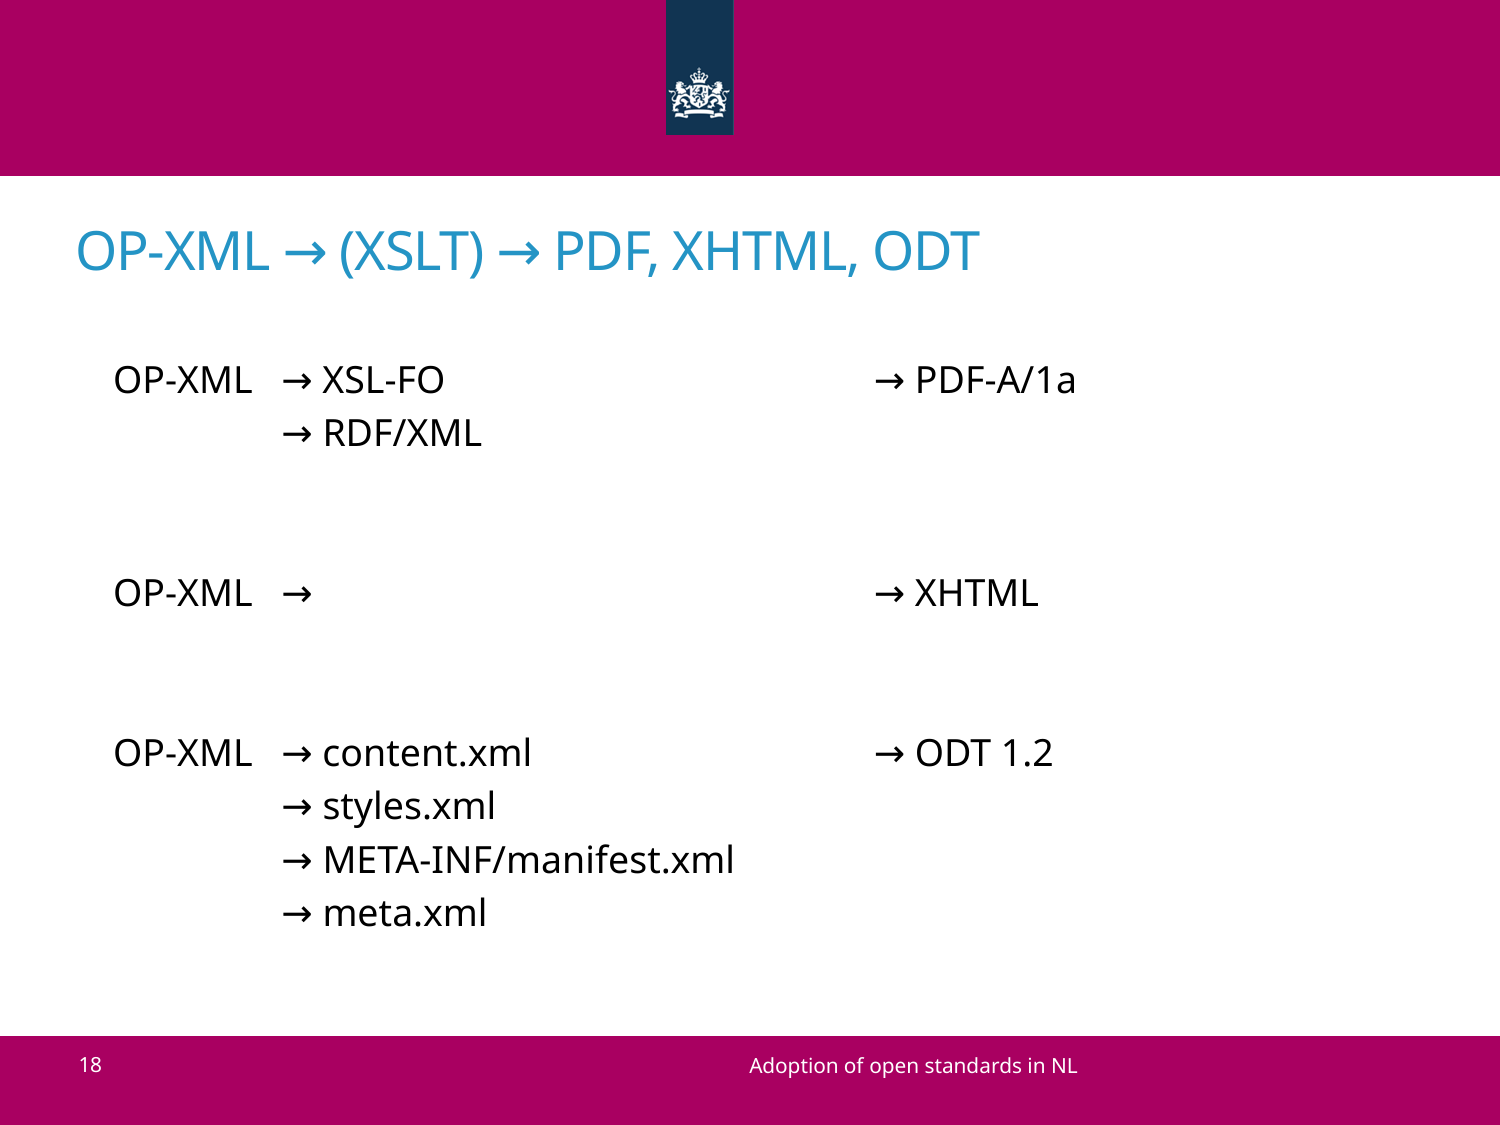

# OP-XML → (XSLT) → PDF, XHTML, ODT
OP-XML	→ XSL-FO	→ PDF-A/1a
	→ RDF/XML
OP-XML	→	→ XHTML
OP-XML	→ content.xml	→ ODT 1.2
	→ styles.xml
	→ META-INF/manifest.xml
	→ meta.xml
Adoption of open standards in NL